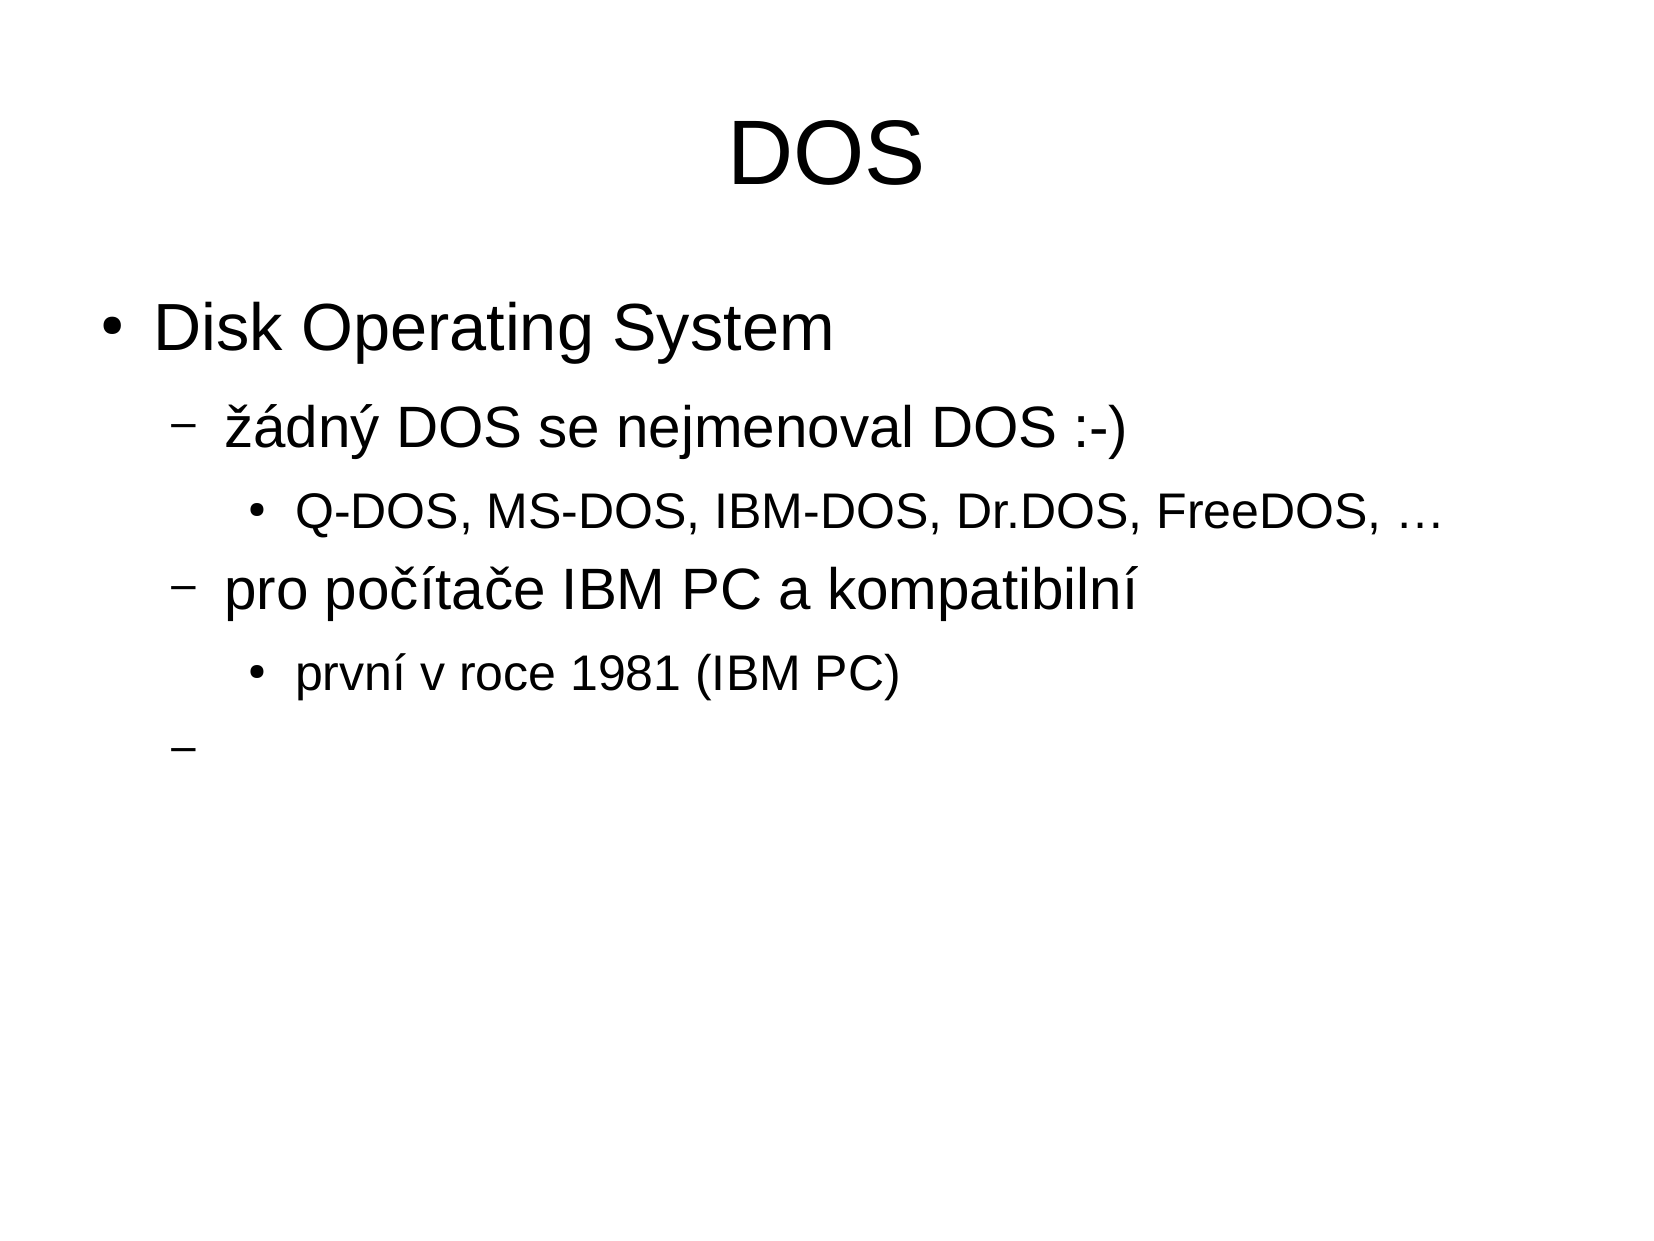

# DOS
Disk Operating System
žádný DOS se nejmenoval DOS :-)
Q-DOS, MS-DOS, IBM-DOS, Dr.DOS, FreeDOS, …
pro počítače IBM PC a kompatibilní
první v roce 1981 (IBM PC)